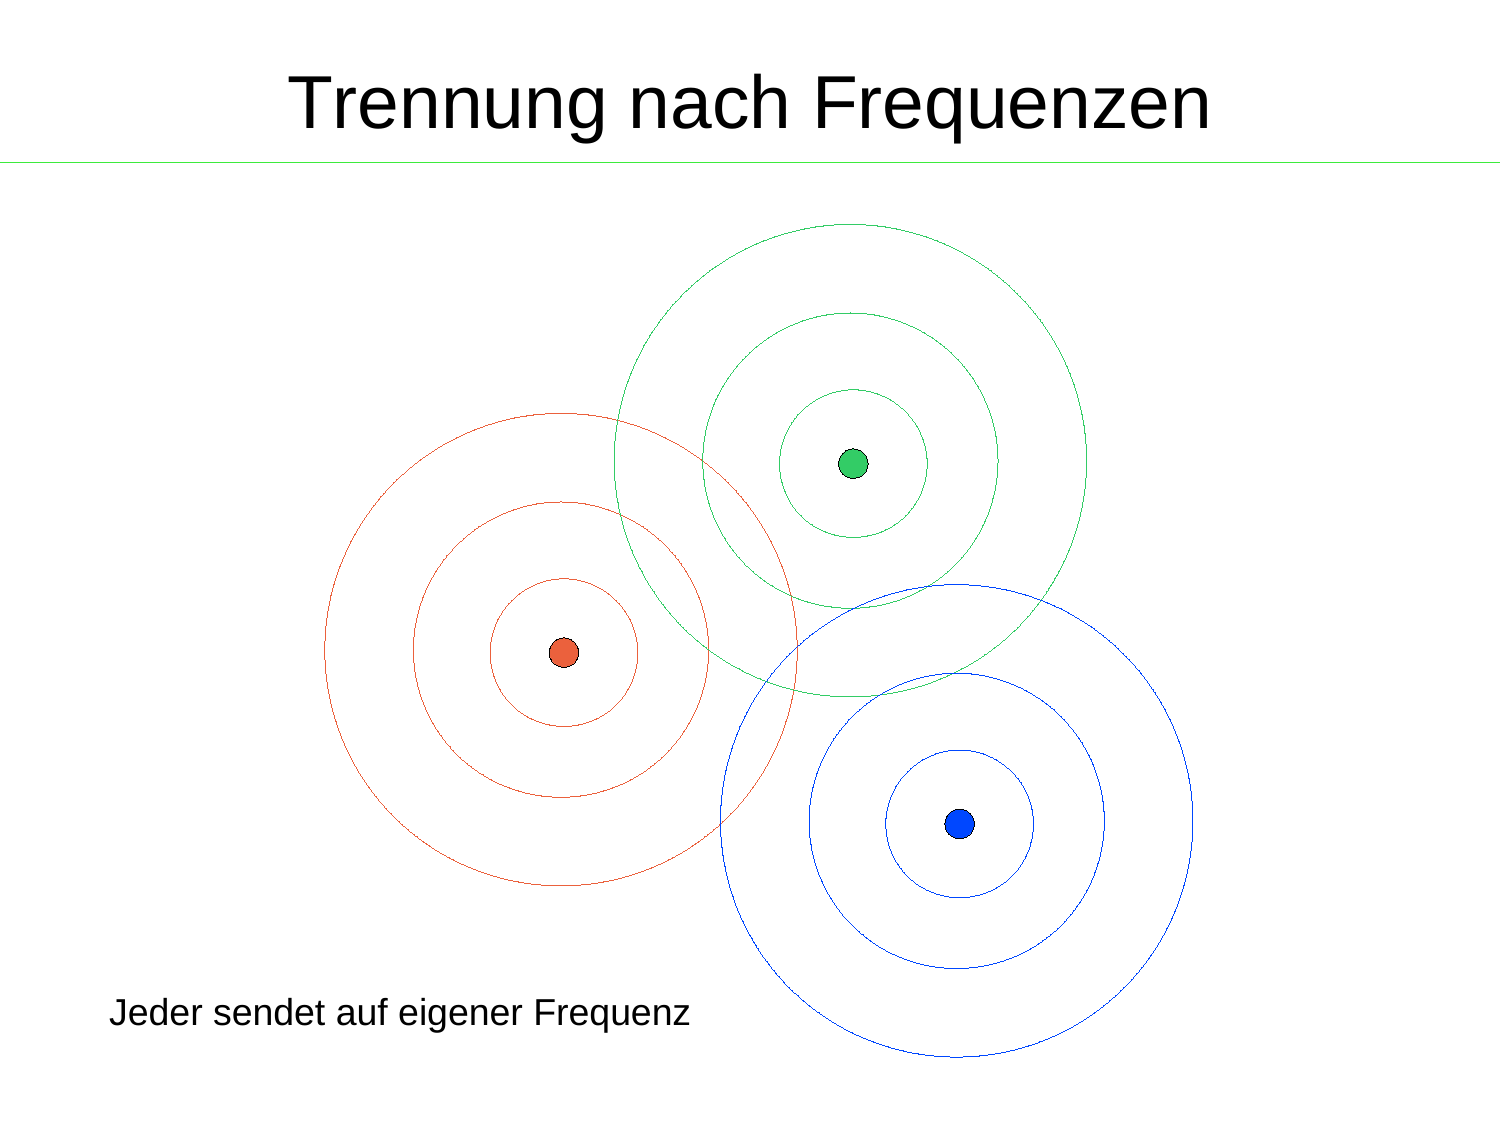

# Trennung nach Frequenzen
Jeder sendet auf eigener Frequenz